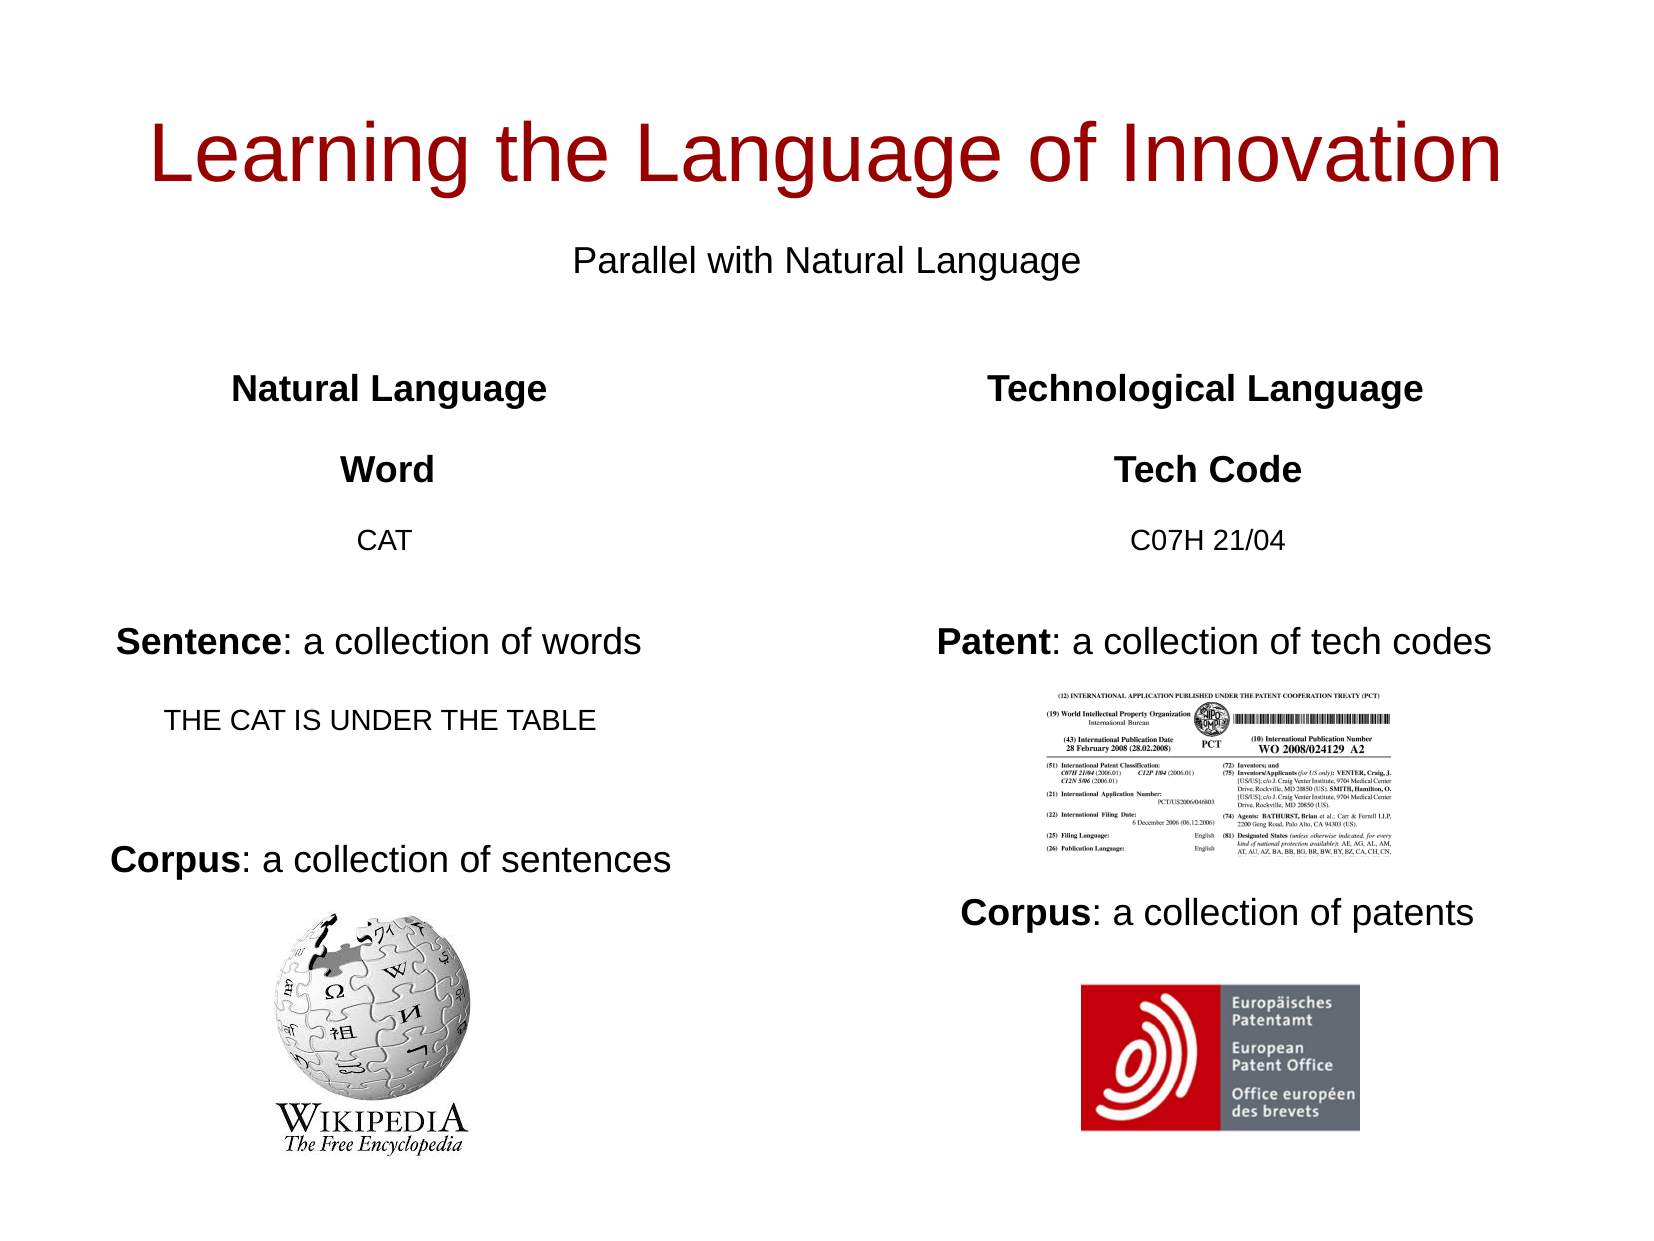

# Learning the Language of Innovation
Parallel with Natural Language
Natural Language
Technological Language
Word
Tech Code
CAT
C07H 21/04
Sentence: a collection of words
Patent: a collection of tech codes
THE CAT IS UNDER THE TABLE
Corpus: a collection of sentences
Corpus: a collection of patents